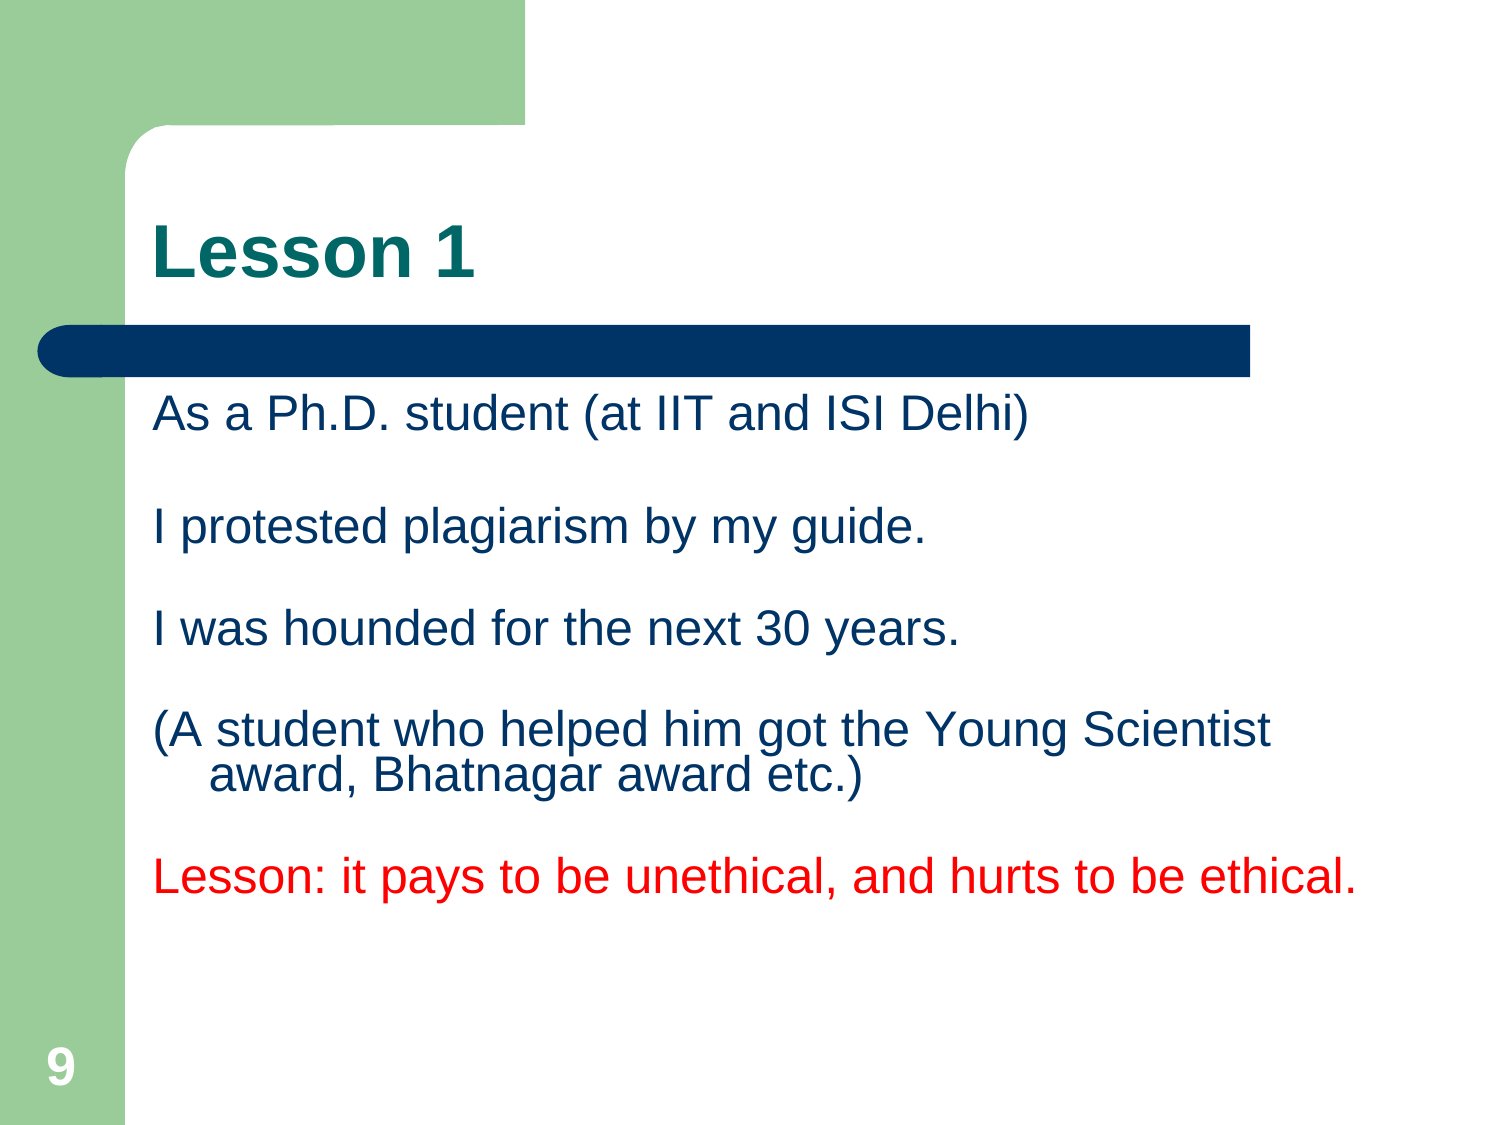

# Lesson 1
As a Ph.D. student (at IIT and ISI Delhi)
I protested plagiarism by my guide.
I was hounded for the next 30 years.
(A student who helped him got the Young Scientist award, Bhatnagar award etc.)
Lesson: it pays to be unethical, and hurts to be ethical.
9